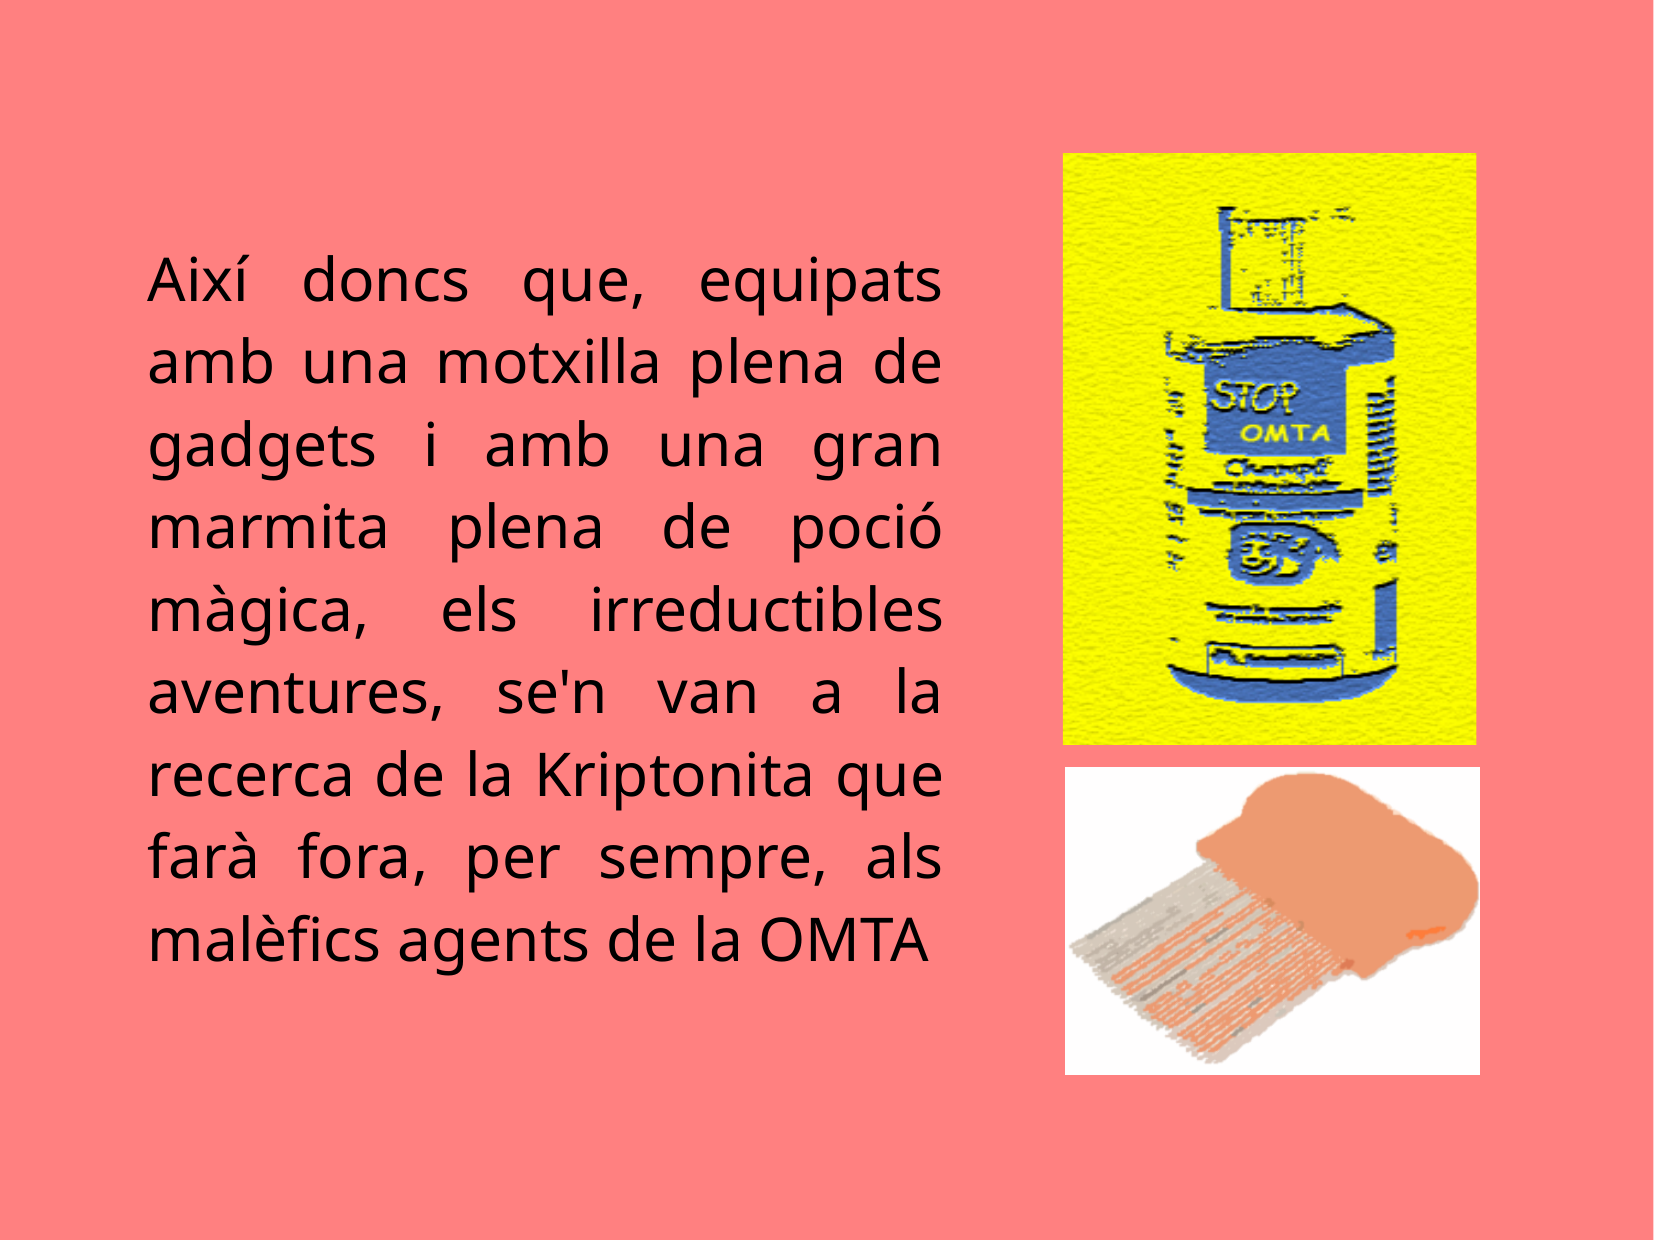

# Així doncs que, equipats amb una motxilla plena de gadgets i amb una gran marmita plena de poció màgica, els irreductibles aventures, se'n van a la recerca de la Kriptonita que farà fora, per sempre, als malèfics agents de la OMTA